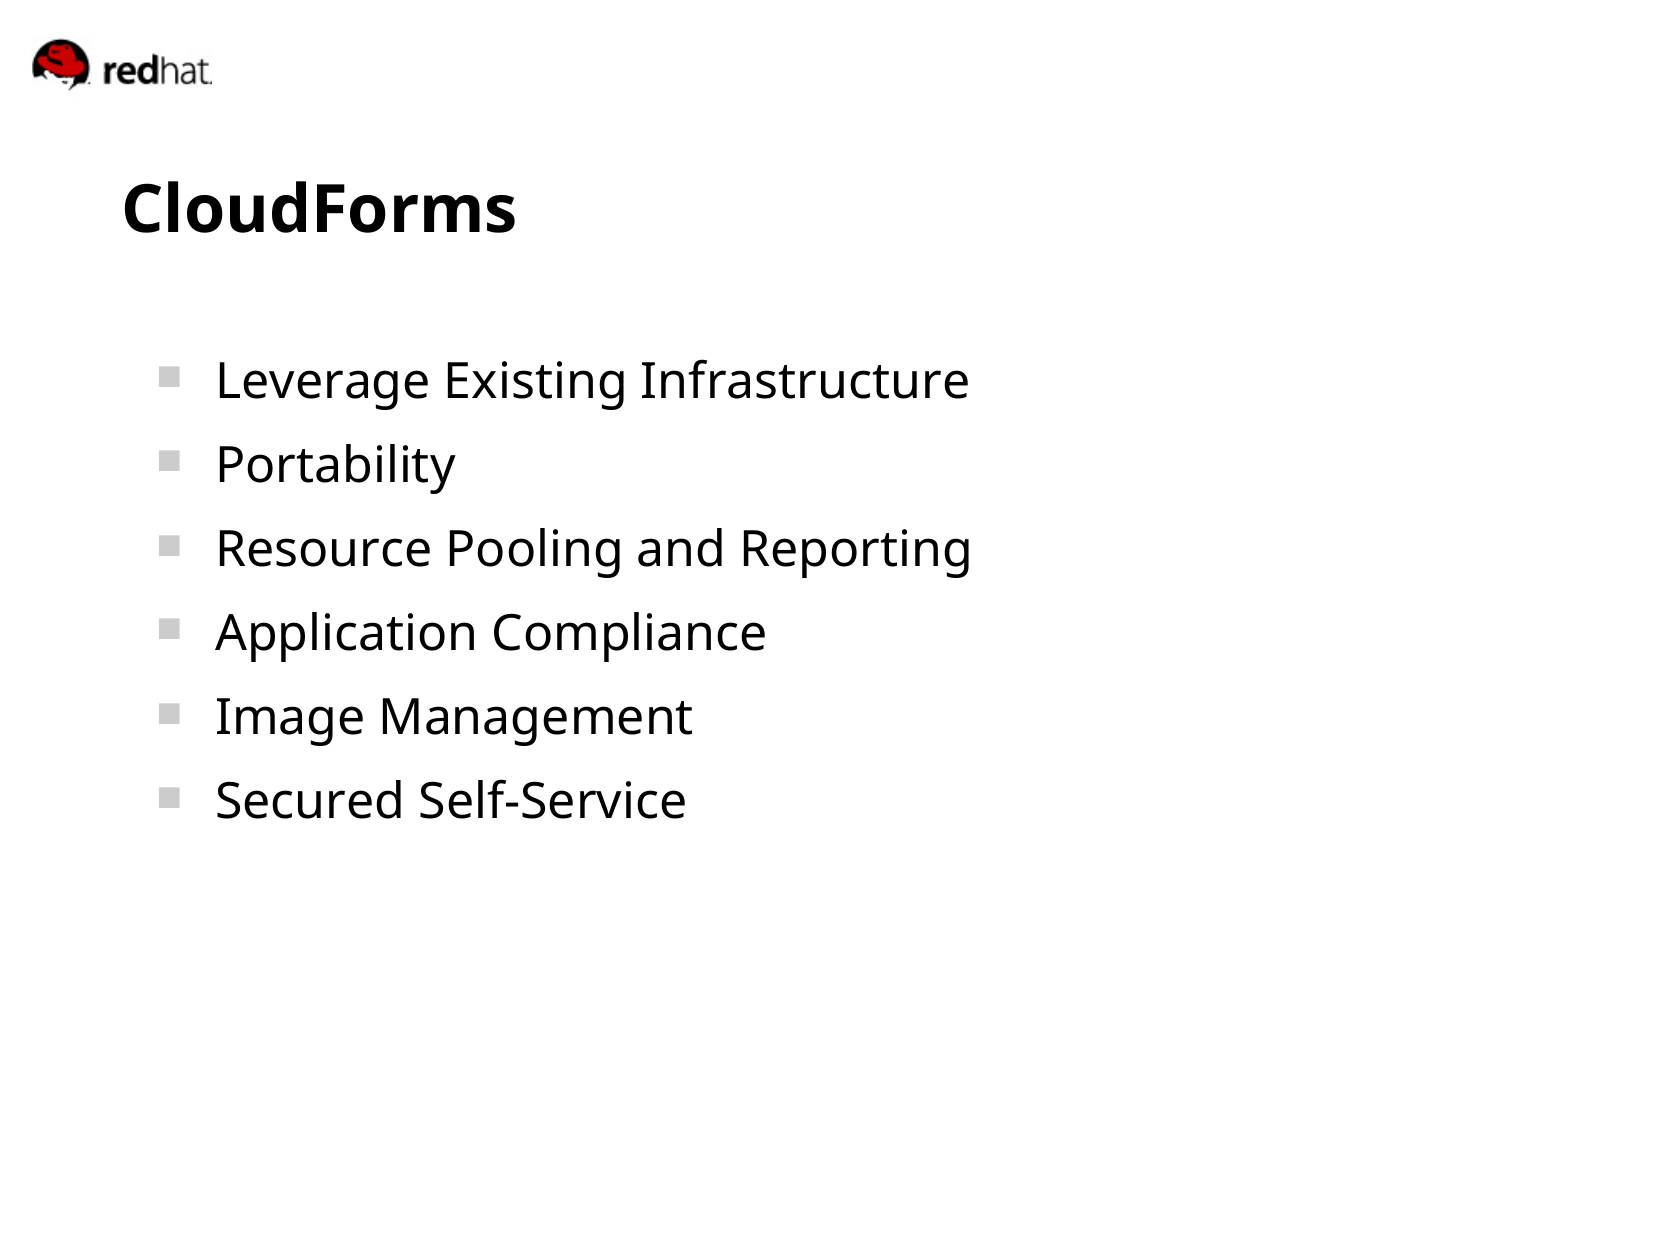

# CloudForms
Leverage Existing Infrastructure
Portability
Resource Pooling and Reporting
Application Compliance
Image Management
Secured Self-Service